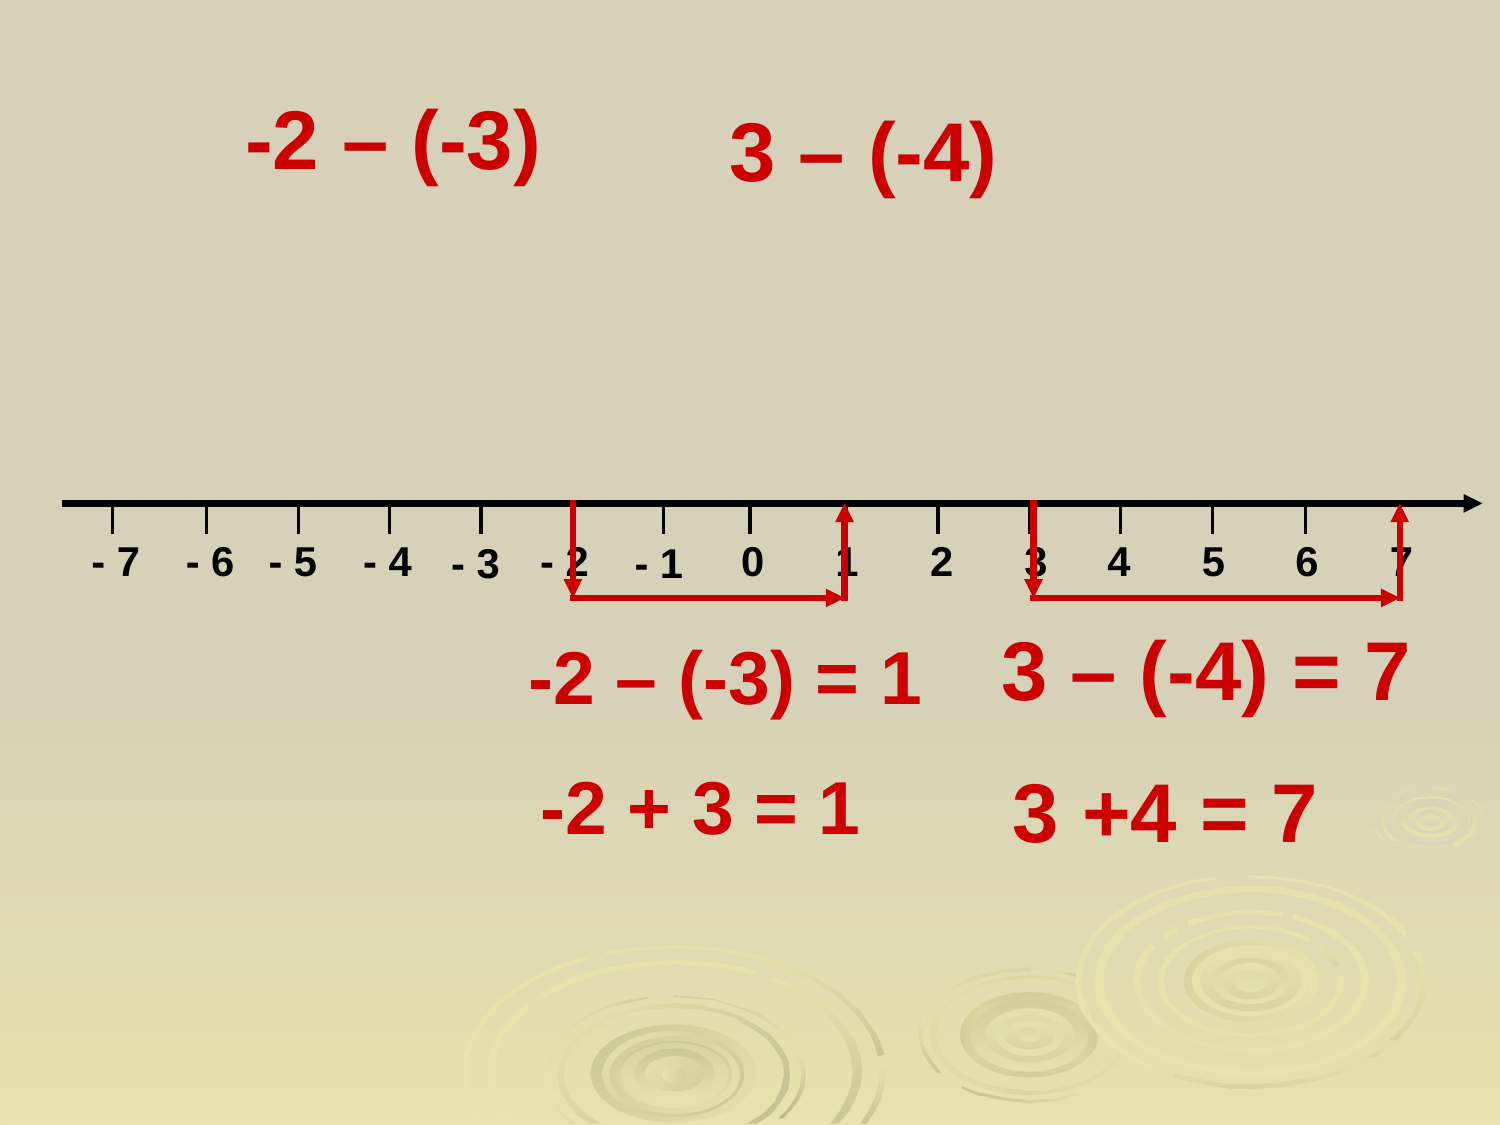

-2 – (-3)
3 – (-4)
- 7
- 6
- 5
- 4
- 2
0
1
2
 3
4
5
 6
 7
- 3
- 1
3 – (-4) = 7
-2 – (-3) = 1
-2 + 3 = 1
3 +4 = 7